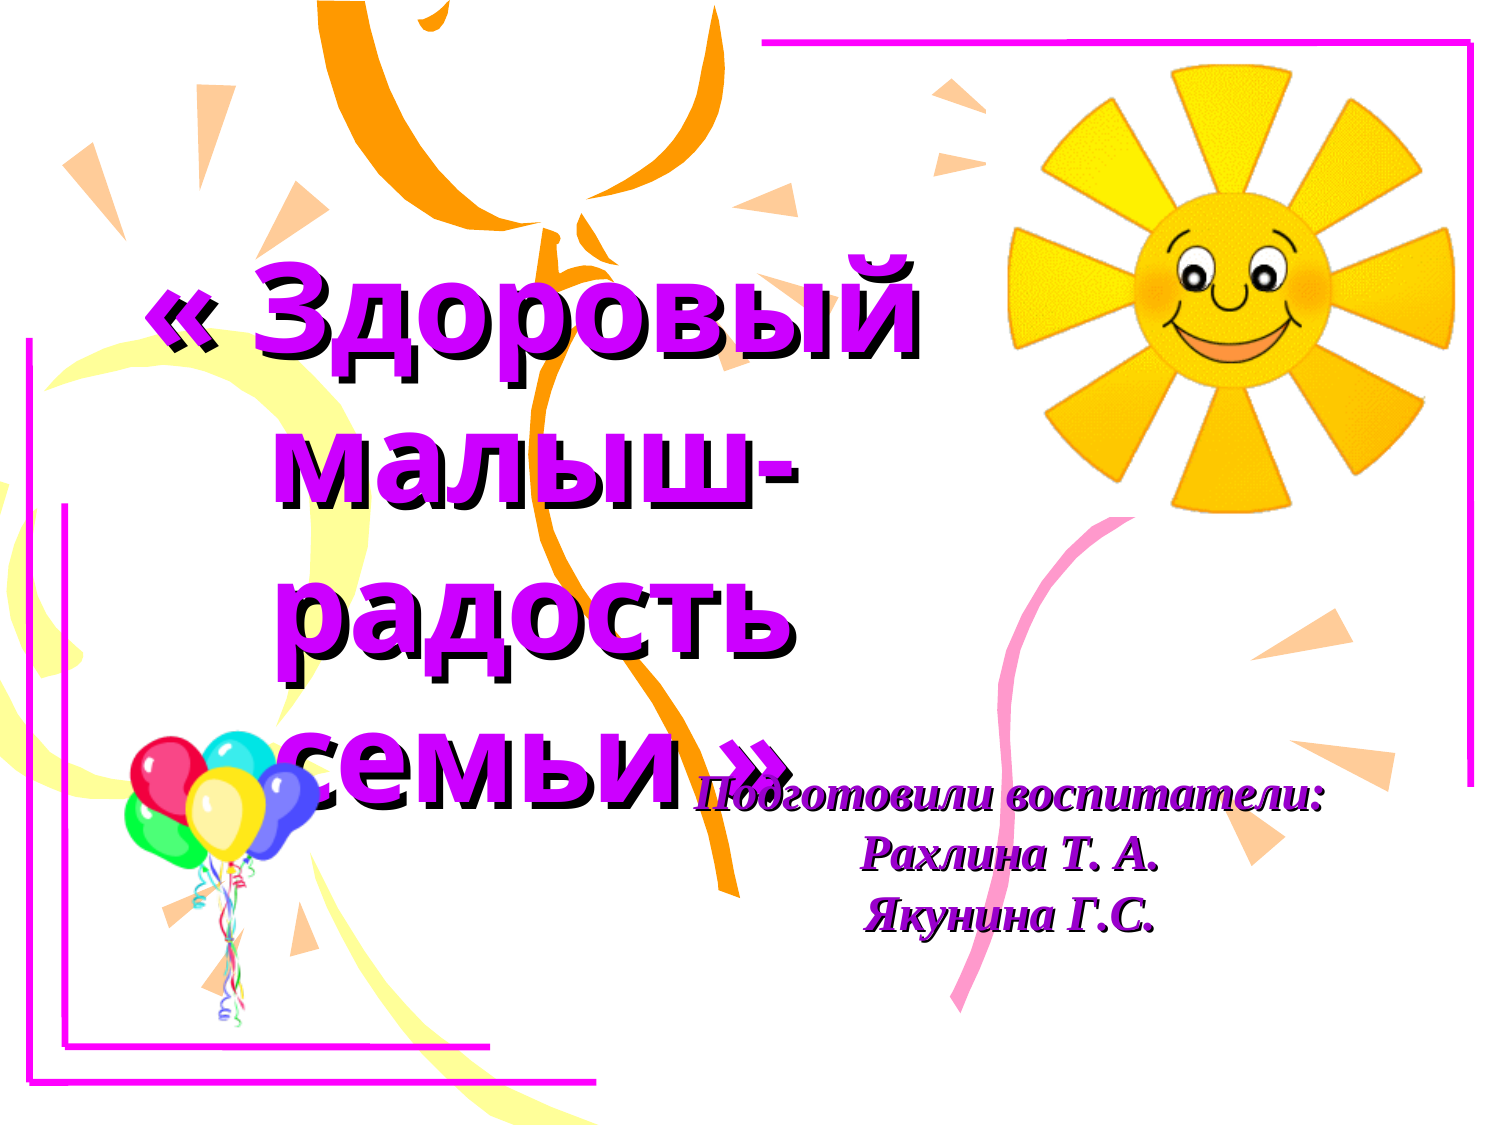

# « Здоровый малыш-радость семьи »
Подготовили воспитатели:
Рахлина Т. А.
Якунина Г.С.